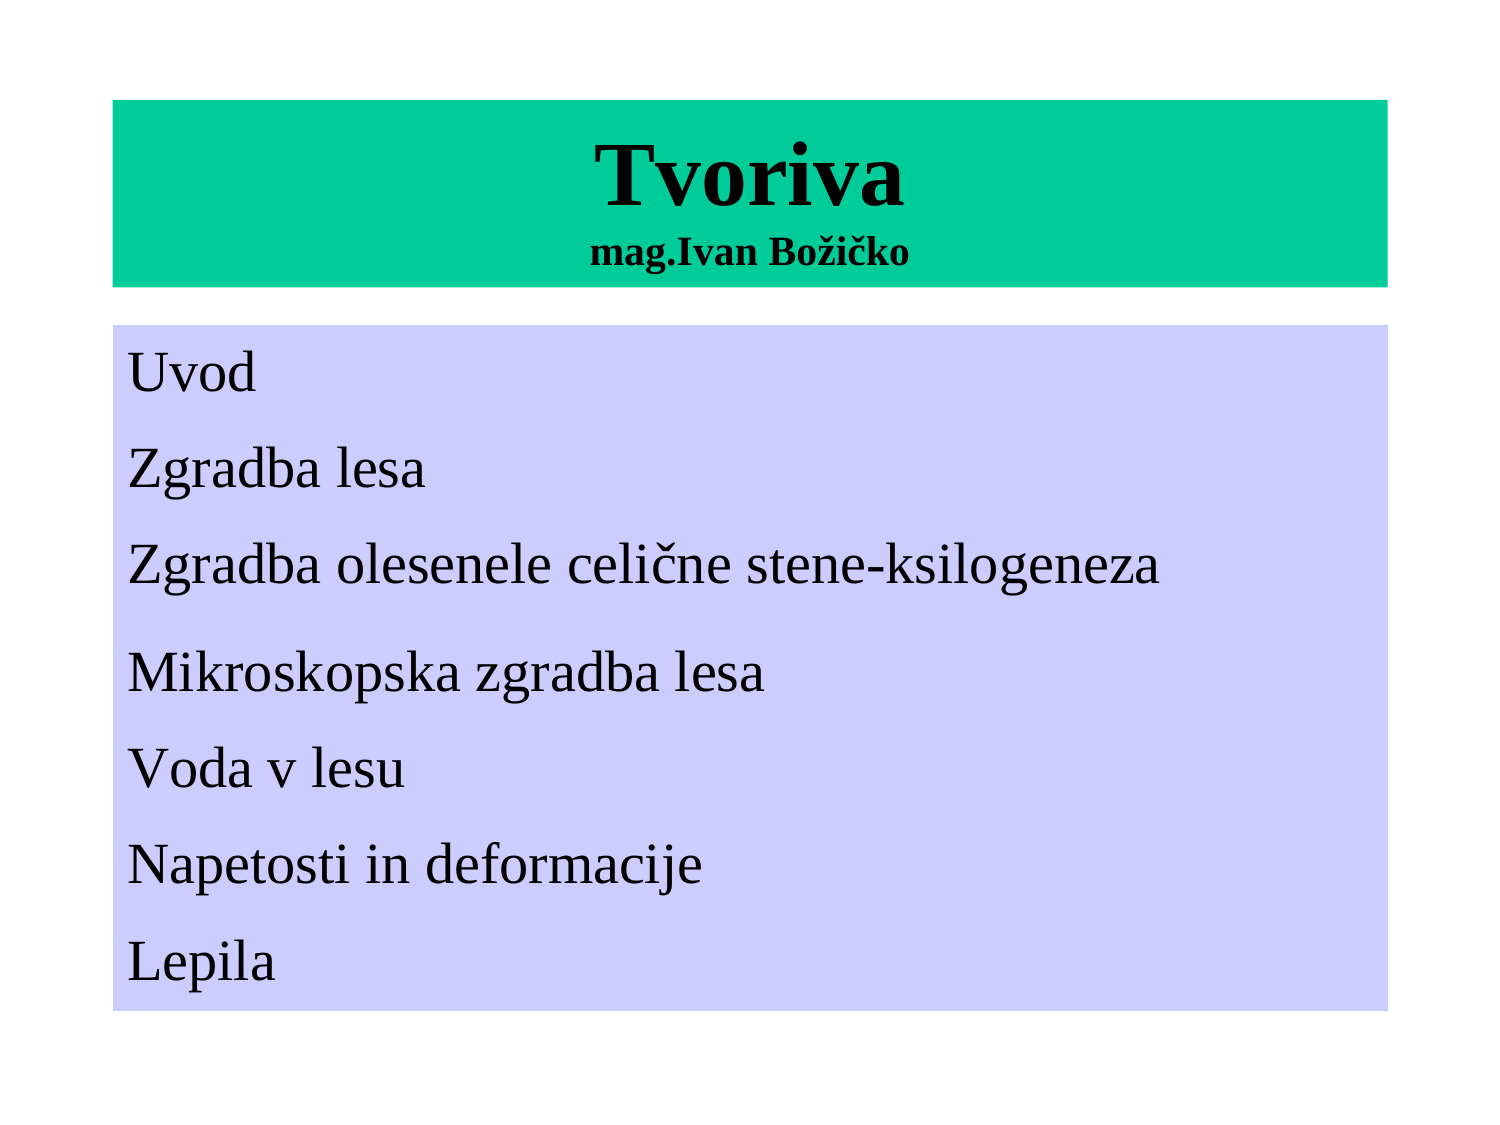

# Tvoriva mag.Ivan Božičko
| Uvod |
| --- |
| Zgradba lesa |
| Zgradba olesenele celične stene-ksilogeneza |
| Mikroskopska zgradba lesa |
| Voda v lesu |
| Napetosti in deformacije |
| Lepila |